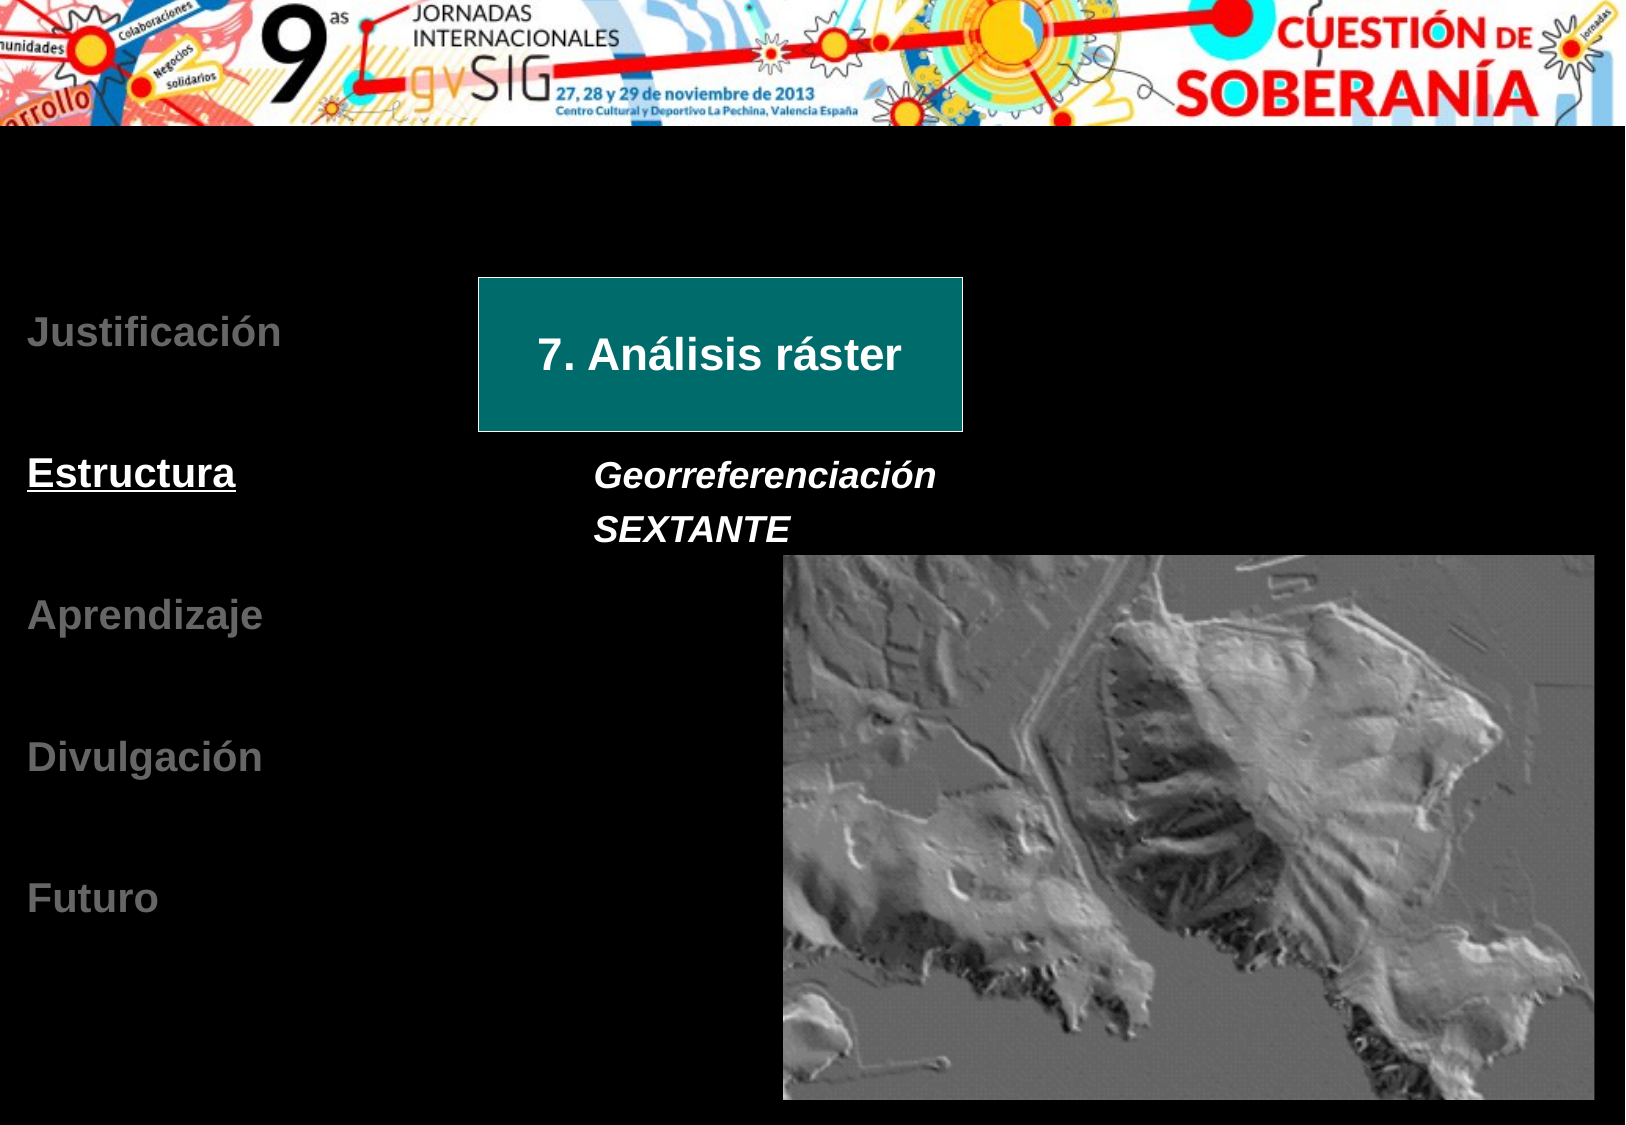

7. Análisis ráster
Justificación
Estructura
Aprendizaje
Divulgación
Futuro
Georreferenciación
SEXTANTE